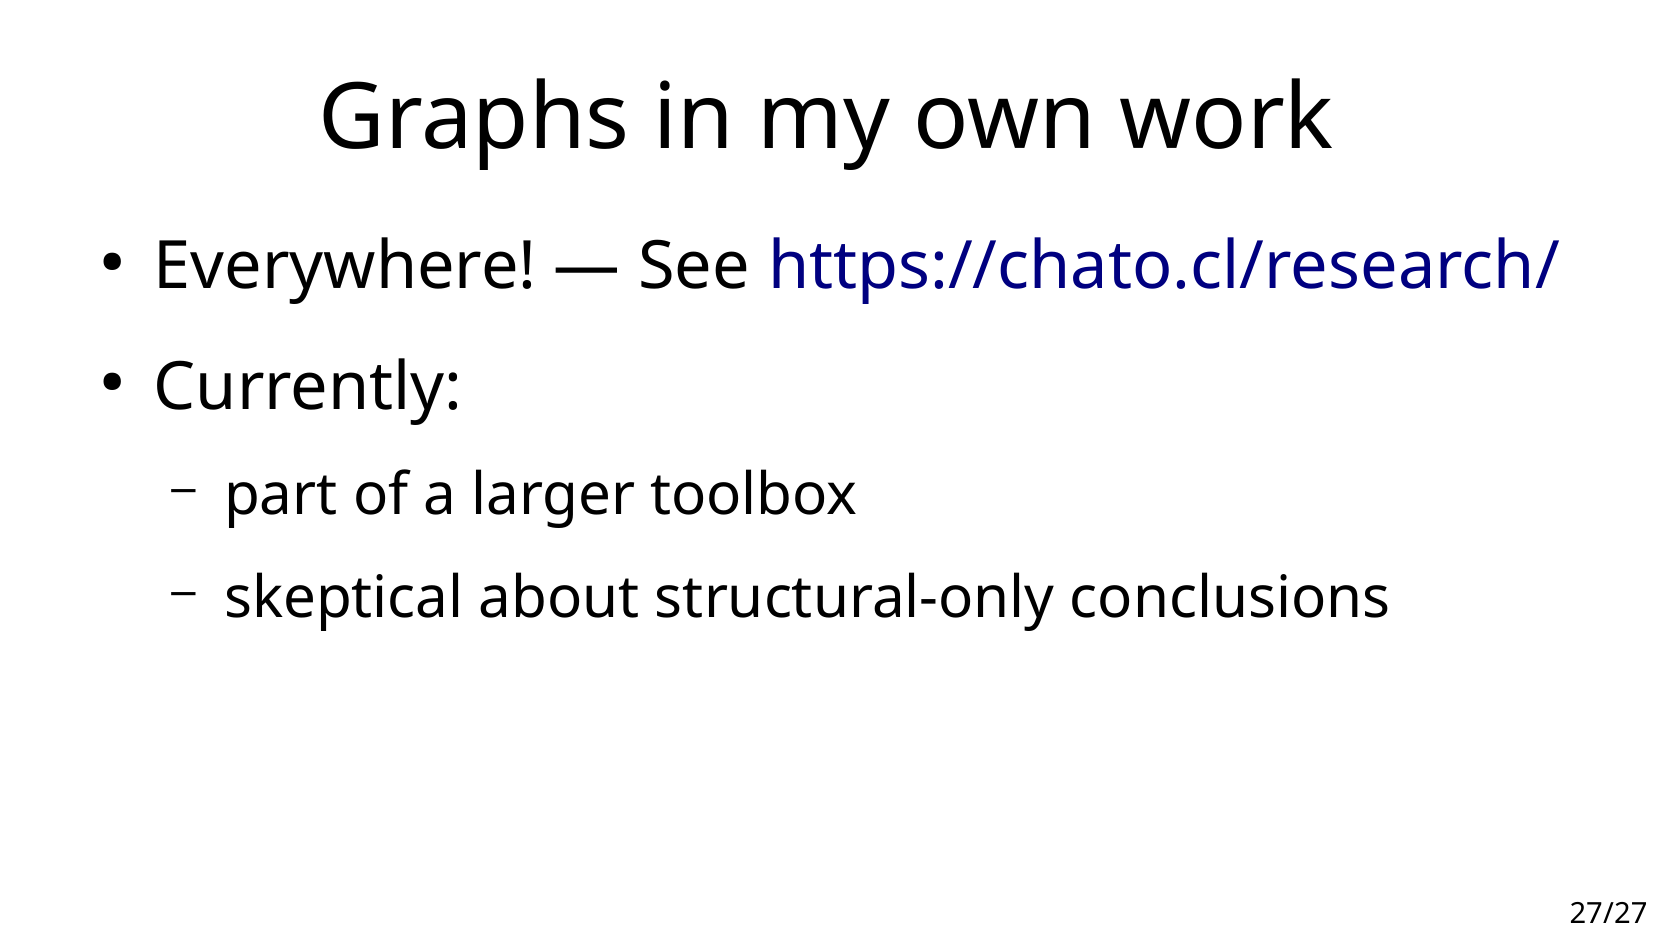

# Graphs in my own work
Everywhere! — See https://chato.cl/research/
Currently:
part of a larger toolbox
skeptical about structural-only conclusions
27